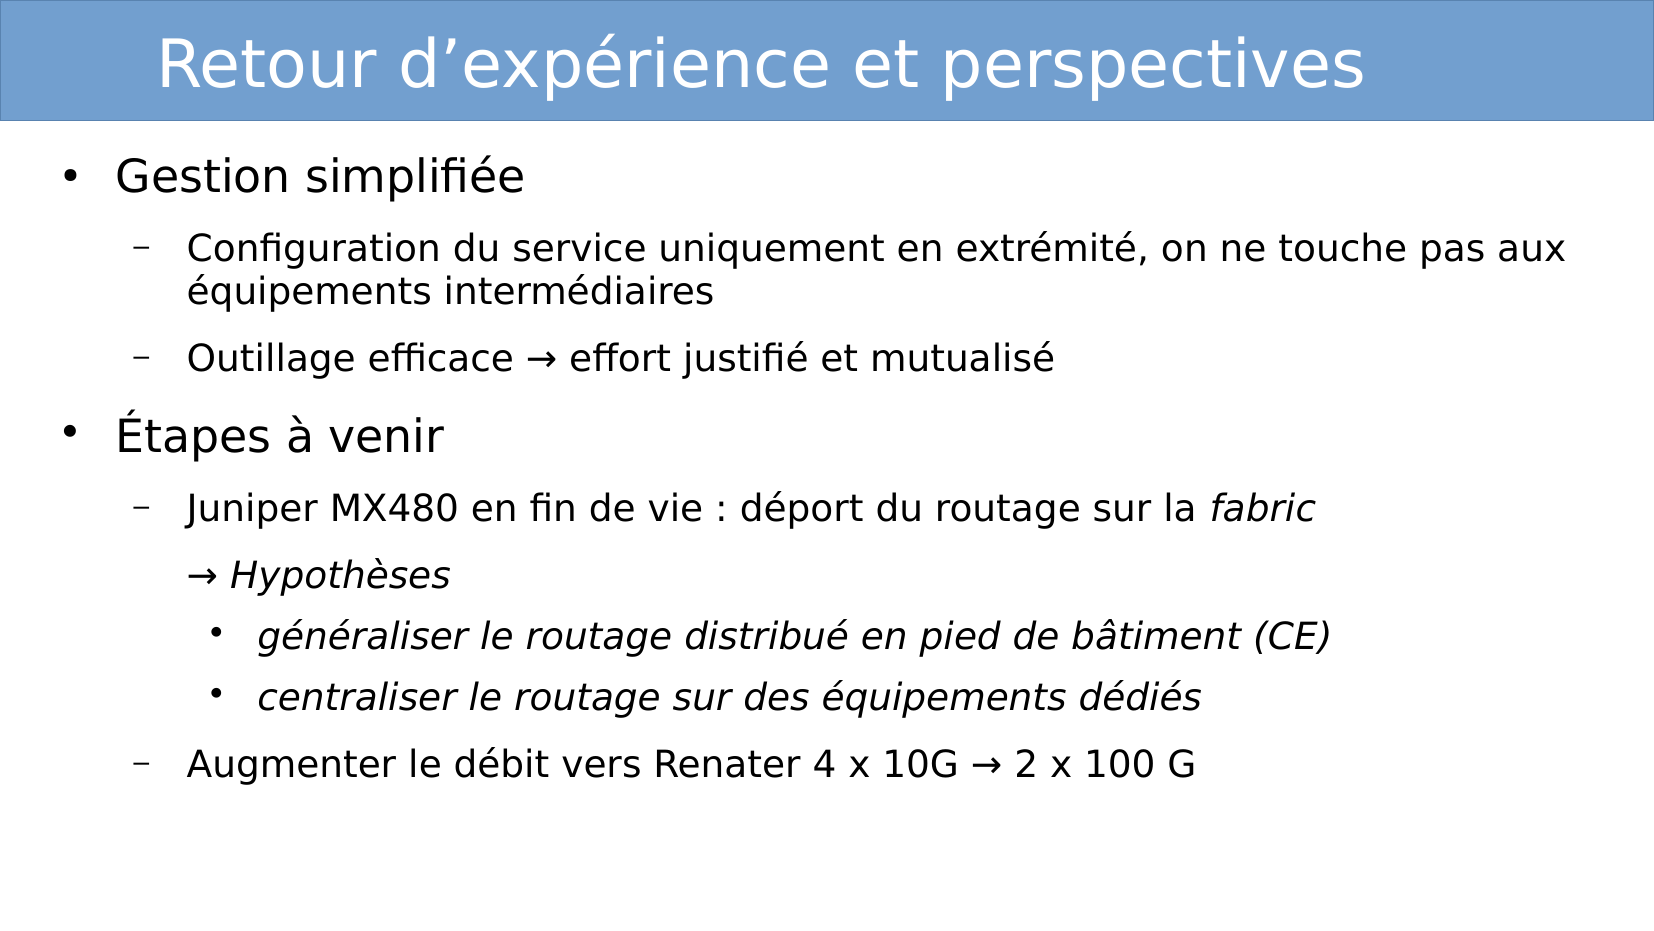

# Retour d’expérience et perspectives
Gestion simplifiée
Configuration du service uniquement en extrémité, on ne touche pas aux équipements intermédiaires
Outillage efficace → effort justifié et mutualisé
Étapes à venir
Juniper MX480 en fin de vie : déport du routage sur la fabric
→ Hypothèses
généraliser le routage distribué en pied de bâtiment (CE)
centraliser le routage sur des équipements dédiés
Augmenter le débit vers Renater 4 x 10G → 2 x 100 G